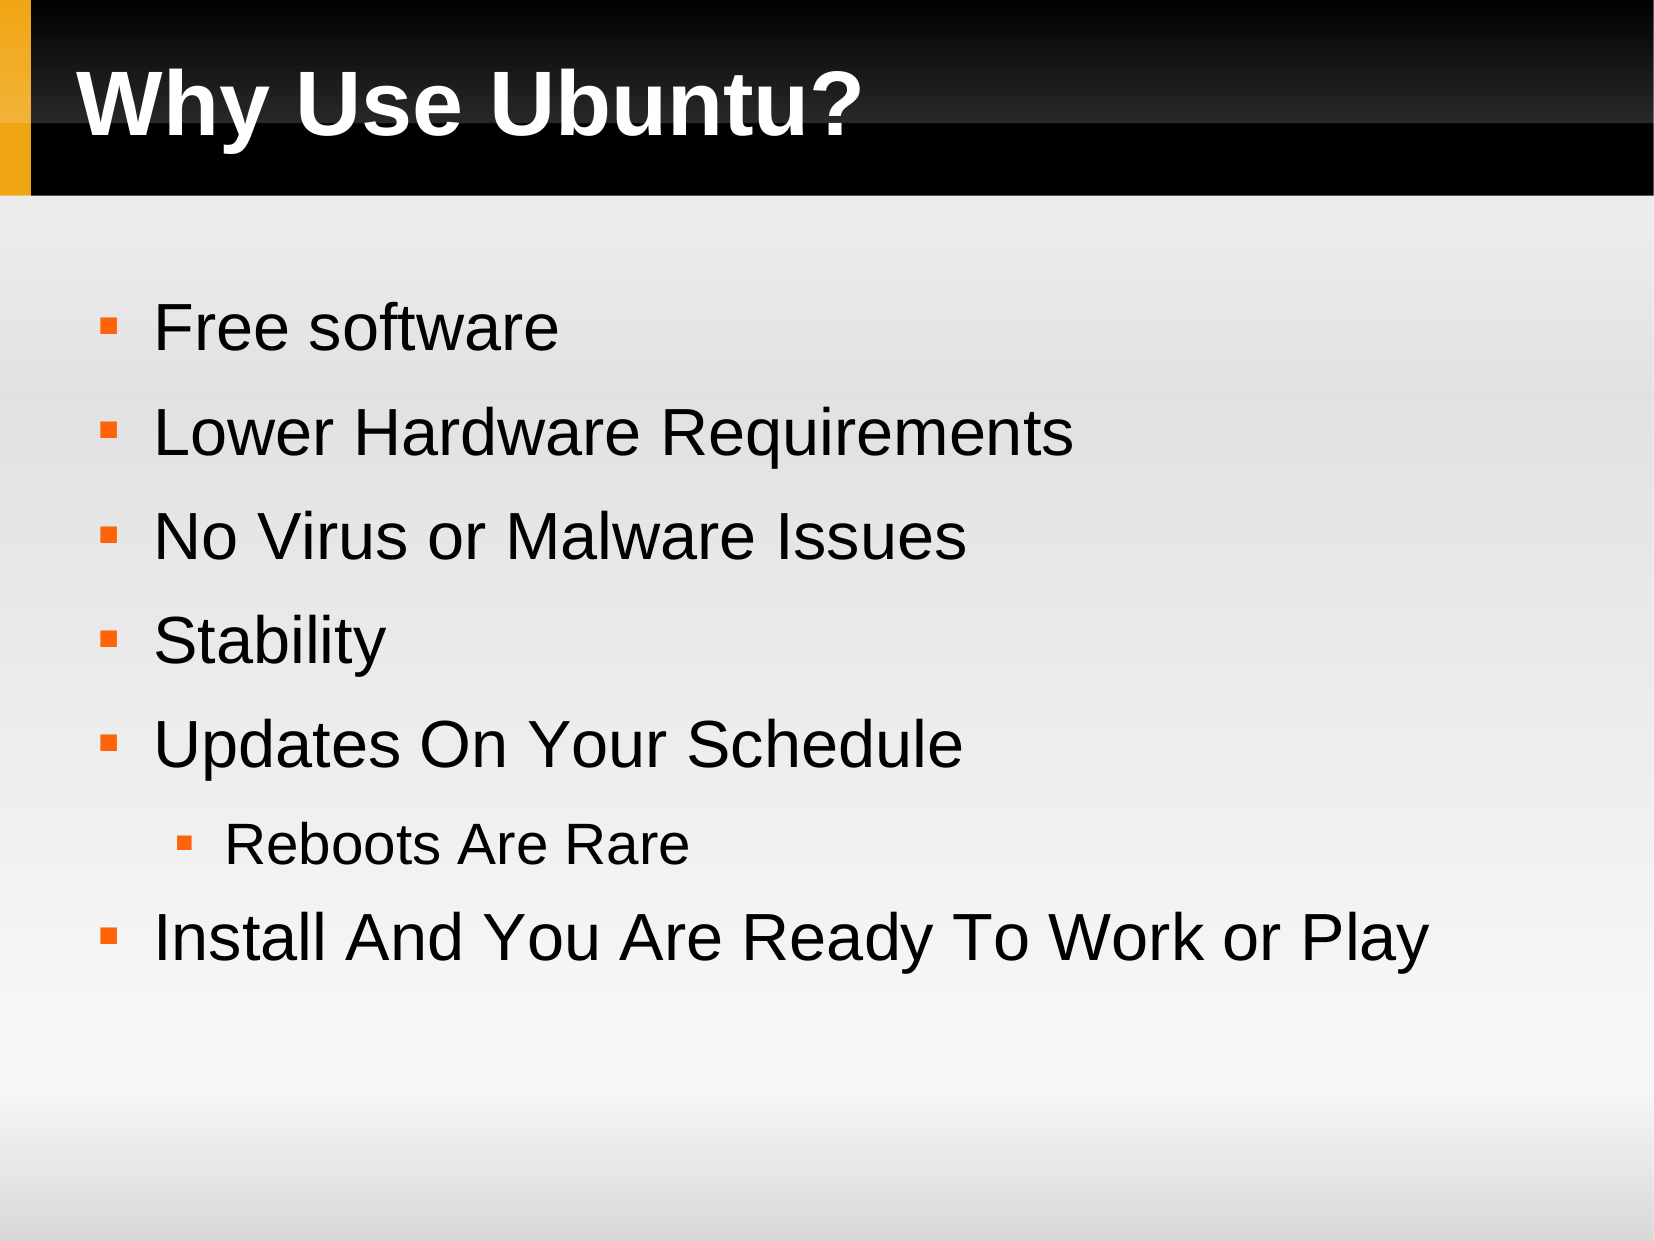

# Why Use Ubuntu?
Free software
Lower Hardware Requirements
No Virus or Malware Issues
Stability
Updates On Your Schedule
Reboots Are Rare
Install And You Are Ready To Work or Play